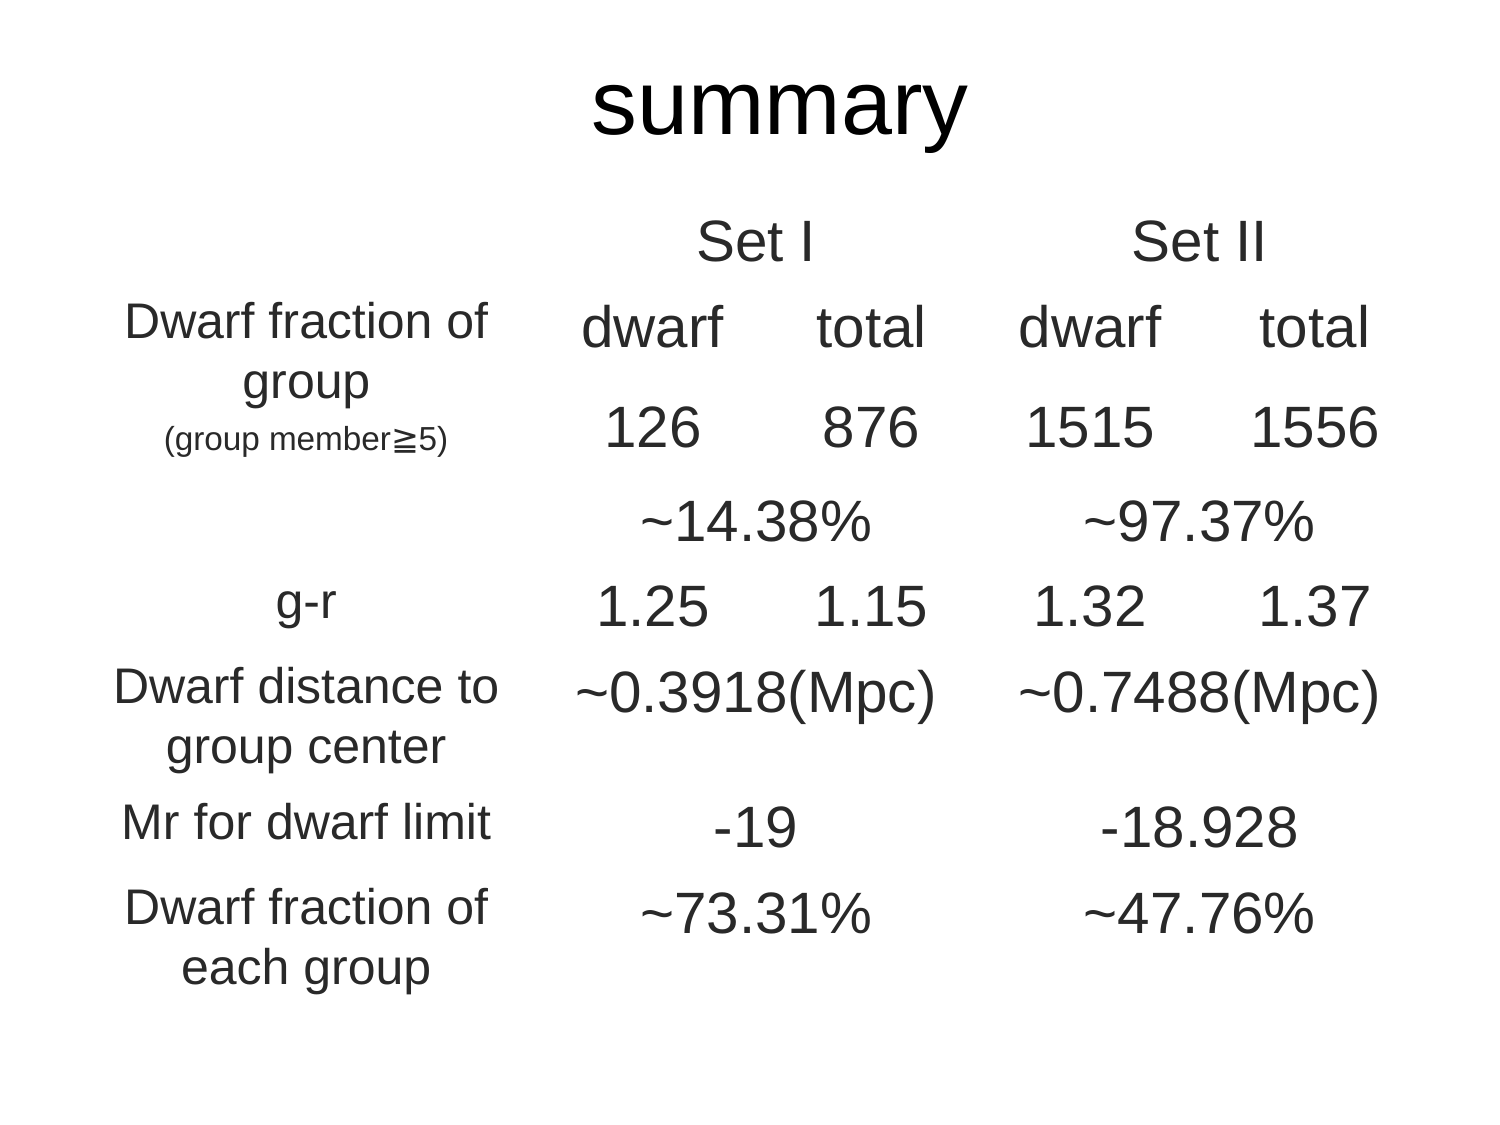

summary
| | Set I | | Set II | |
| --- | --- | --- | --- | --- |
| Dwarf fraction of group (group member≧5) | dwarf | total | dwarf | total |
| | 126 | 876 | 1515 | 1556 |
| | ~14.38% | | ~97.37% | |
| g-r | 1.25 | 1.15 | 1.32 | 1.37 |
| Dwarf distance to group center | ~0.3918(Mpc) | | ~0.7488(Mpc) | |
| Mr for dwarf limit | -19 | | -18.928 | |
| Dwarf fraction of each group | ~73.31% | | ~47.76% | |